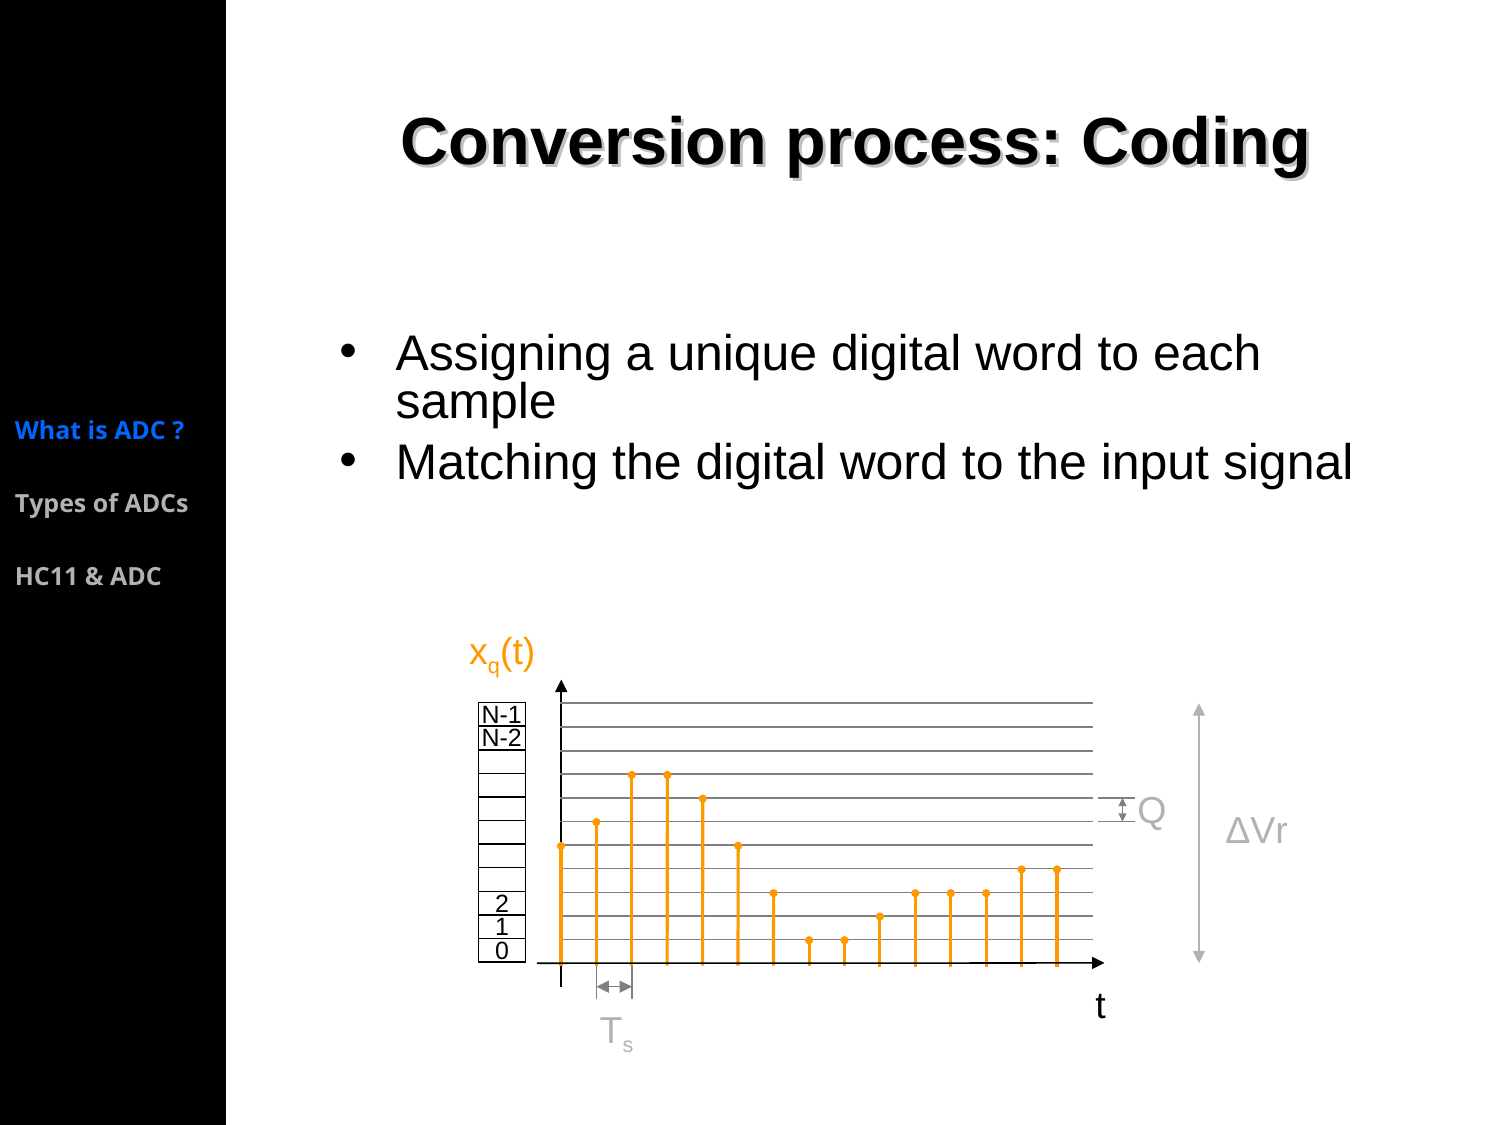

What is ADC ?
Types of ADCs
HC11 & ADC
Conversion process: Coding
# Assigning a unique digital word to each sample
Matching the digital word to the input signal
xq(t)
N-1
ΔVr
N-2
Q
2
1
0
Ts
t